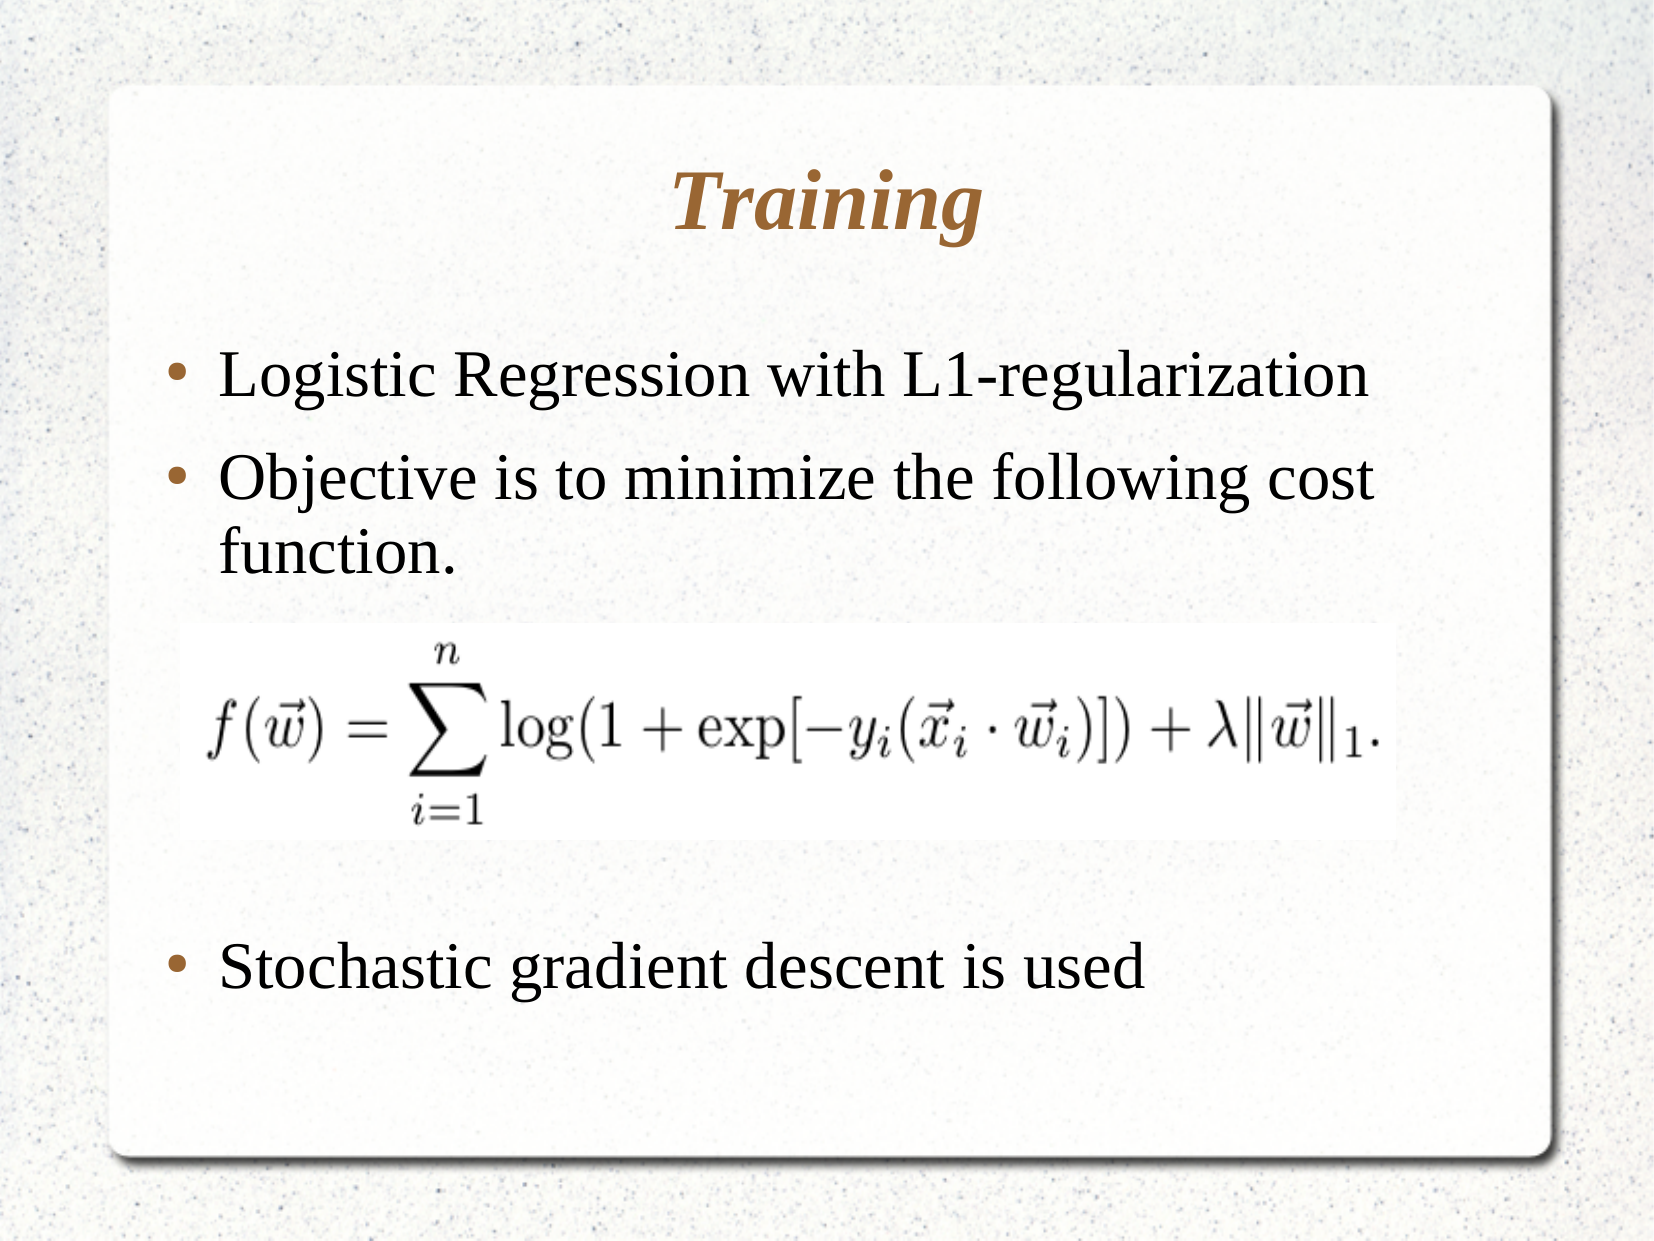

# Training
Logistic Regression with L1-regularization
Objective is to minimize the following cost function.
Stochastic gradient descent is used